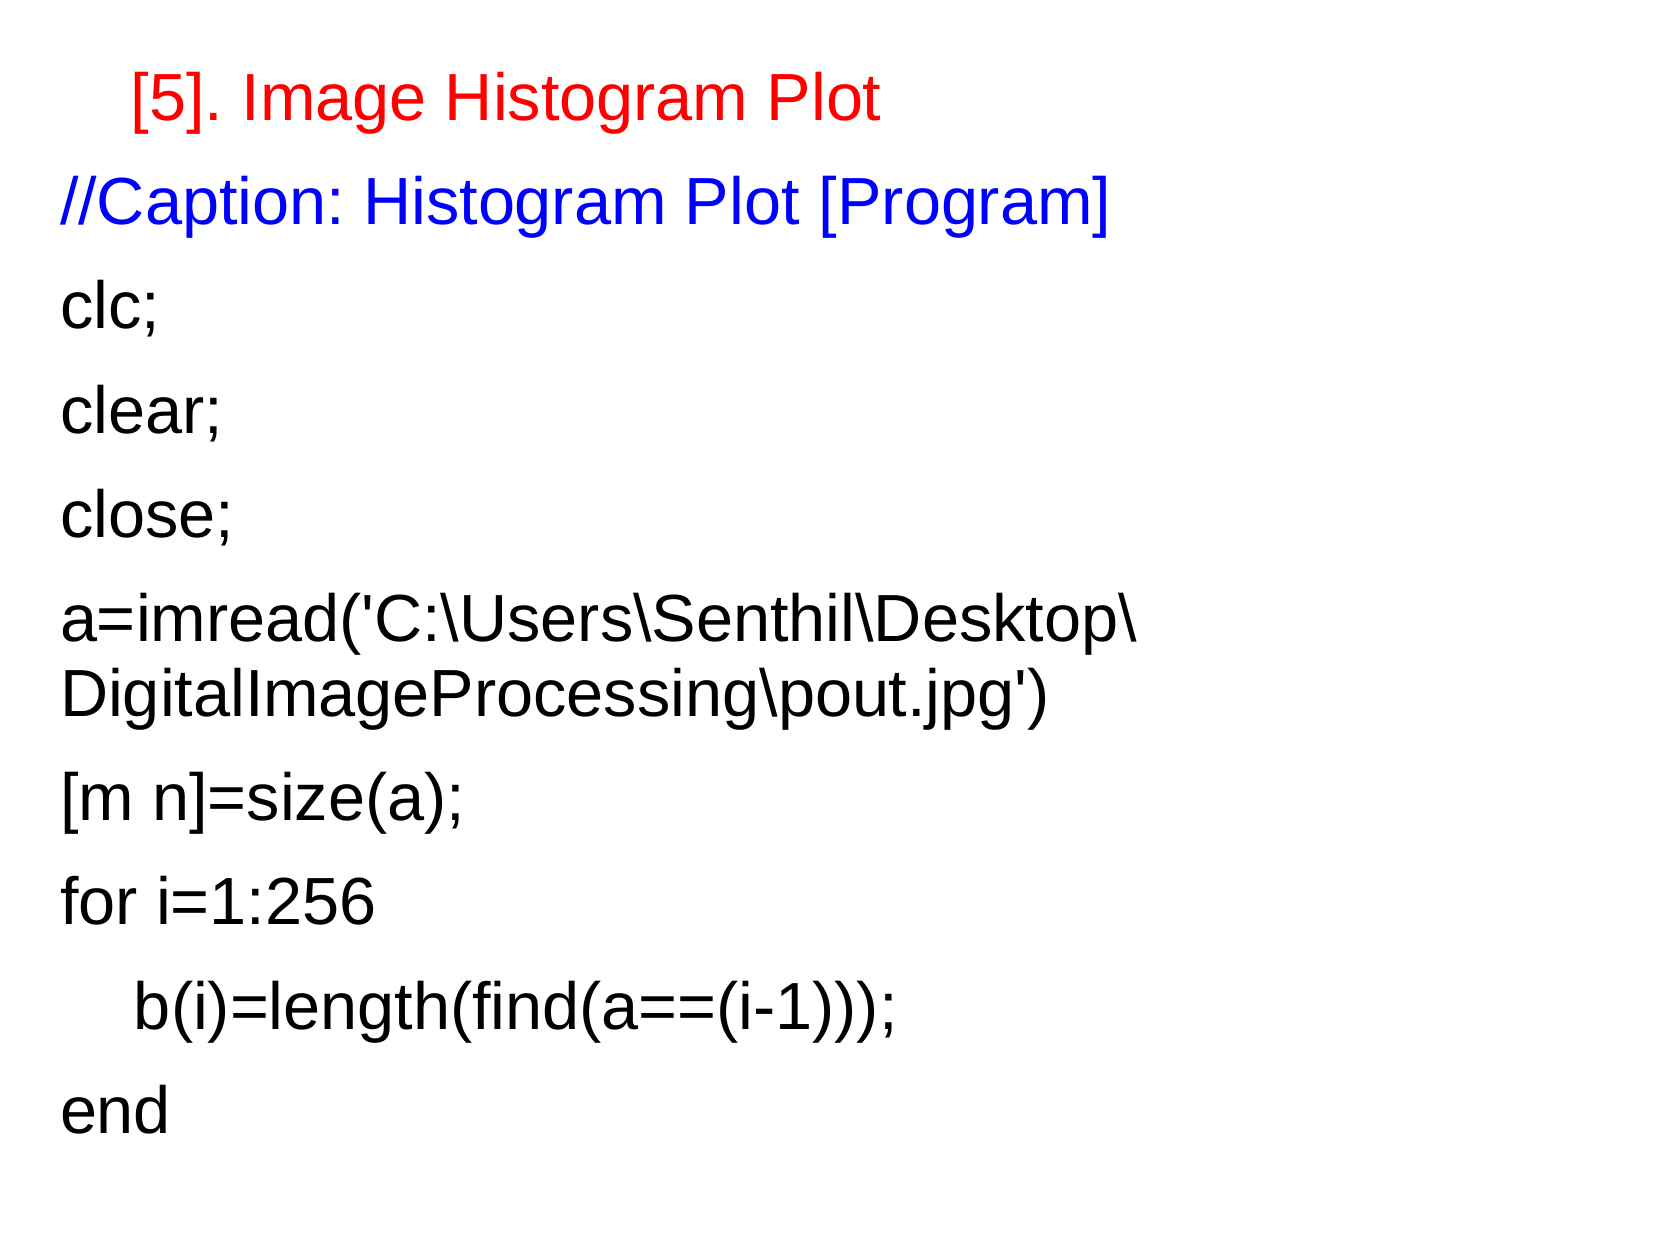

# [5]. Image Histogram Plot
//Caption: Histogram Plot [Program]
clc;
clear;
close;
a=imread('C:\Users\Senthil\Desktop\DigitalImageProcessing\pout.jpg')
[m n]=size(a);
for i=1:256
 b(i)=length(find(a==(i-1)));
end